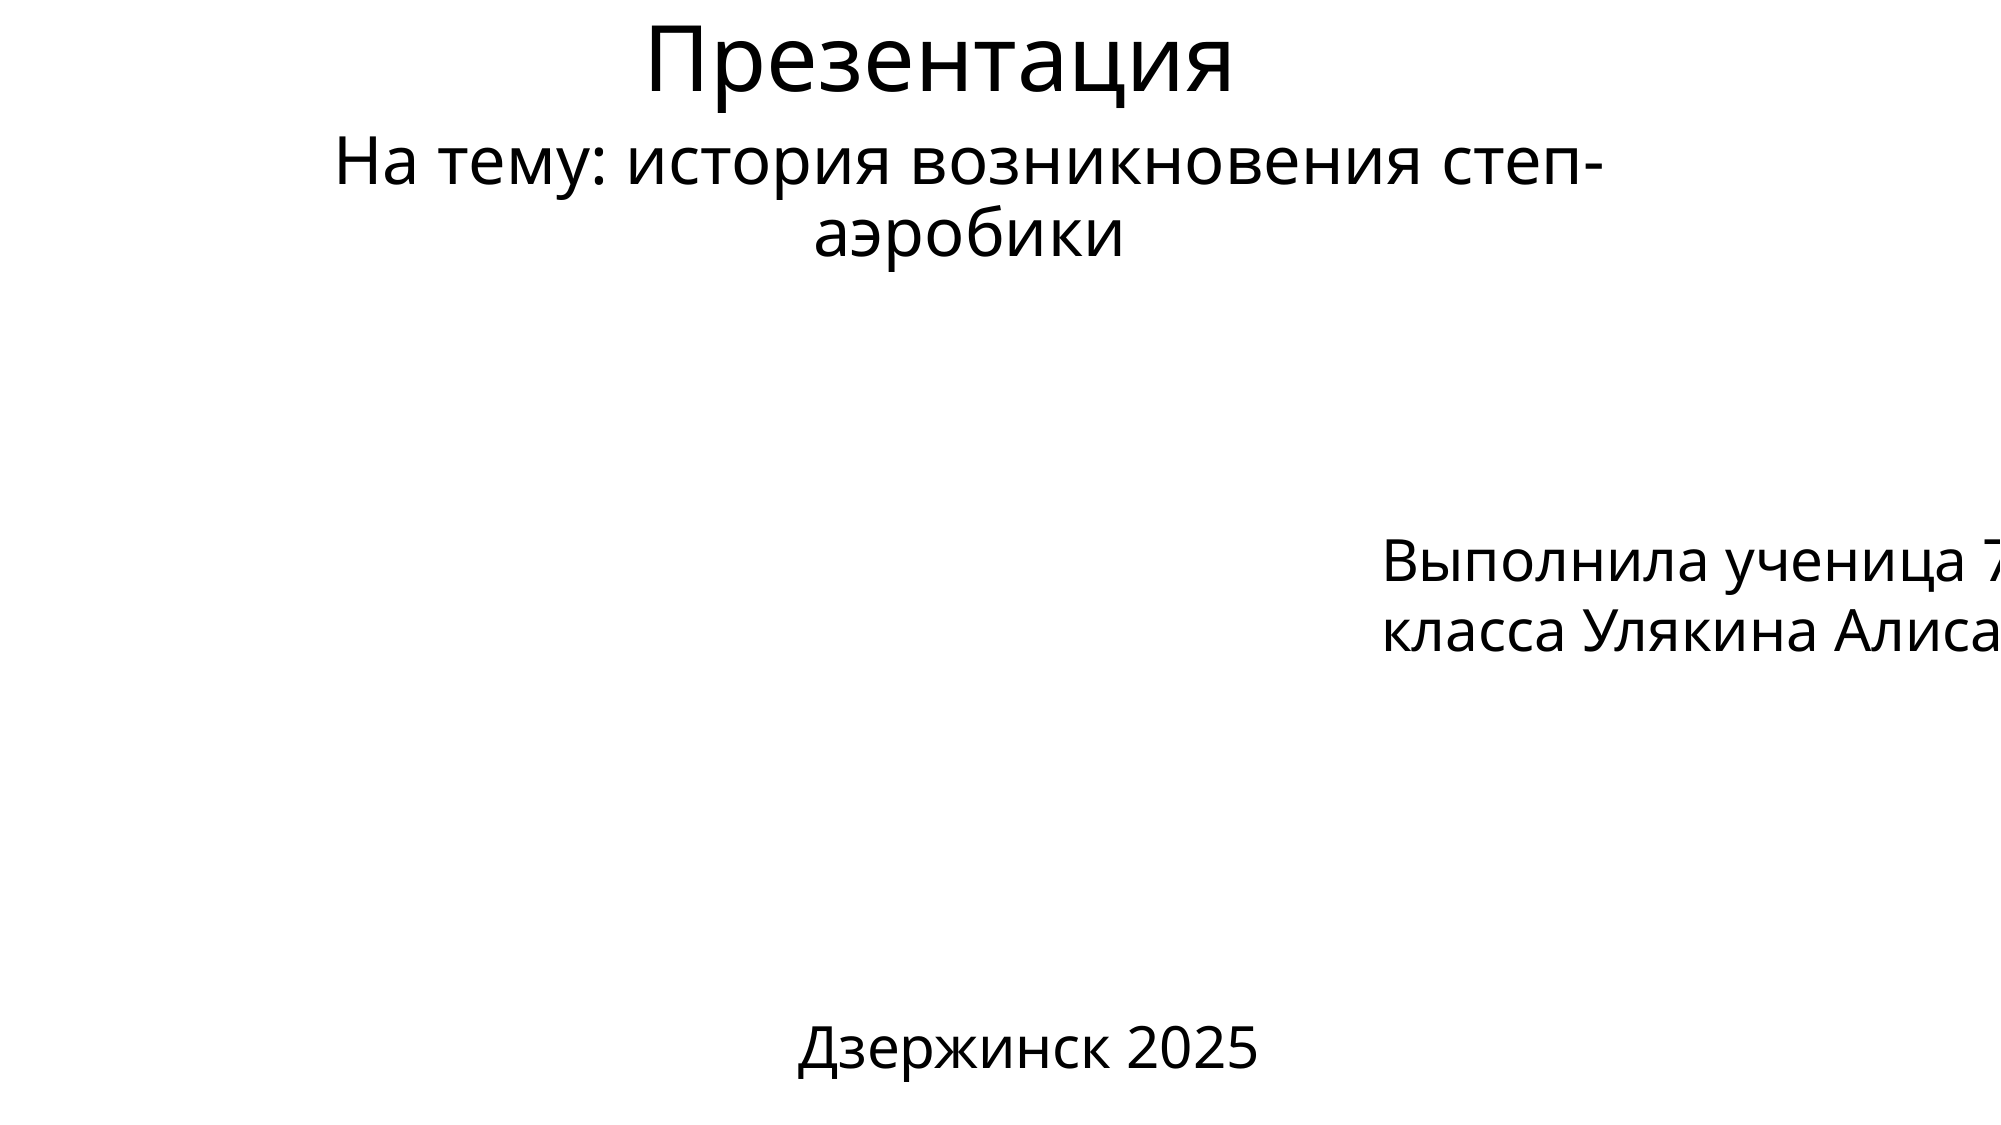

# Презентация
На тему: история возникновения степ-аэробики
Выполнила ученица 7а класса Улякина Алиса
Дзержинск 2025